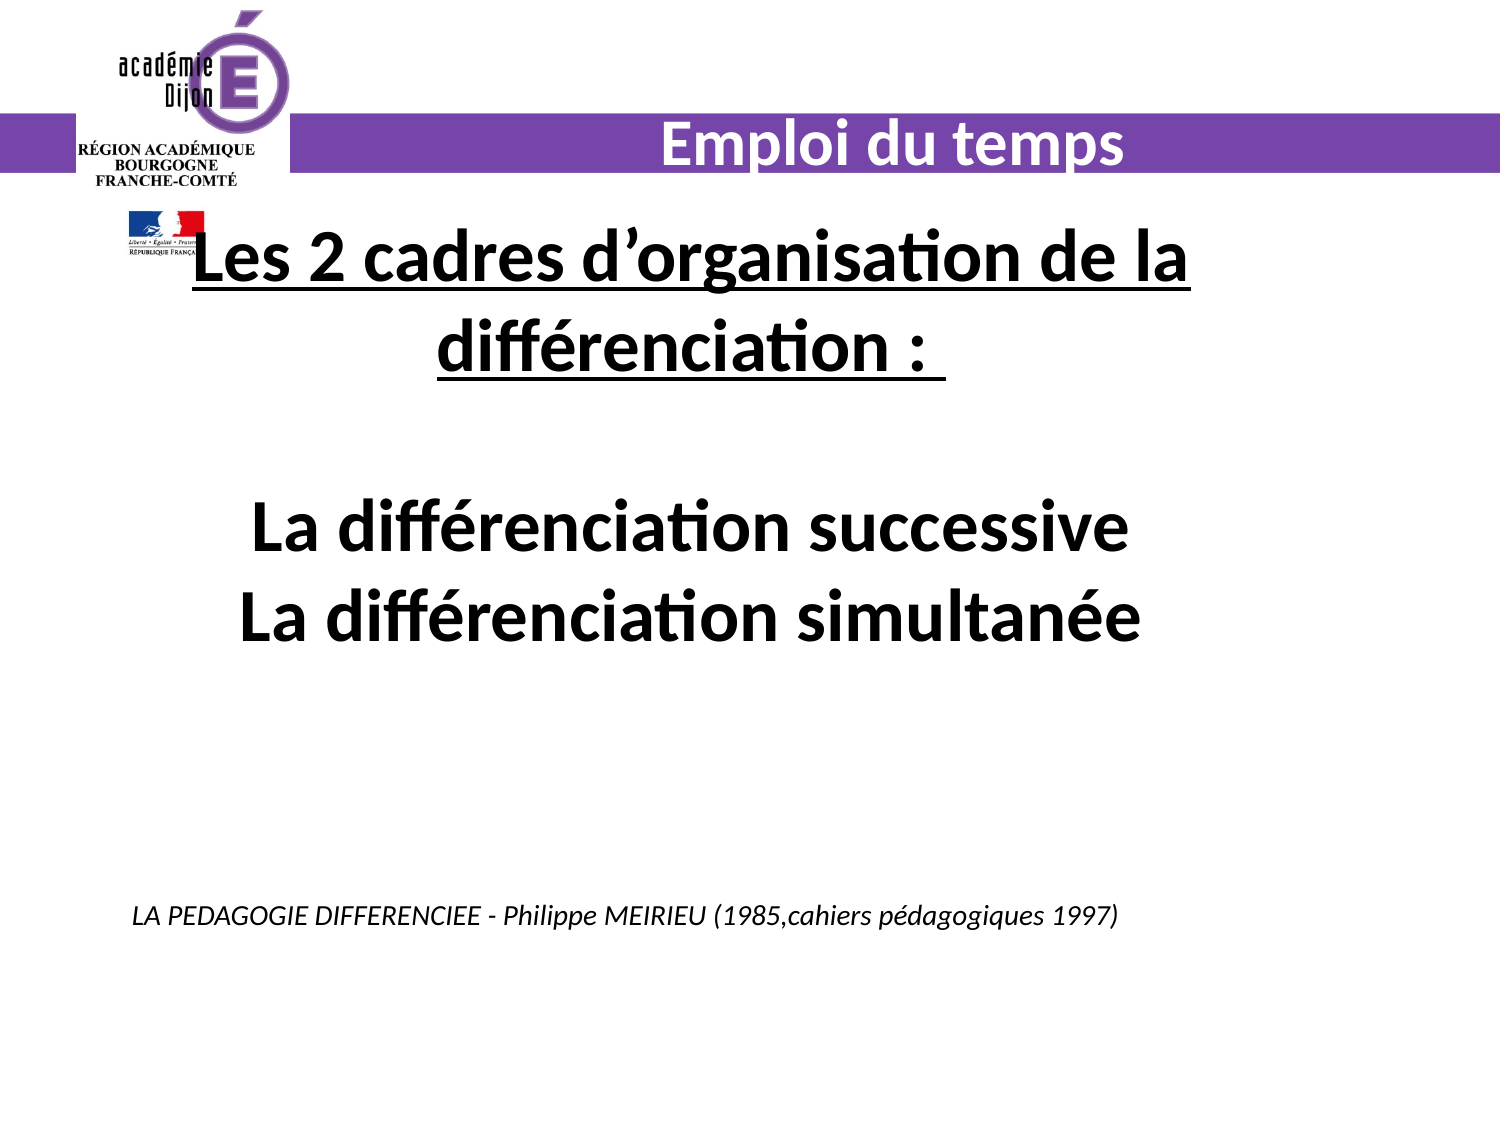

# Emploi du temps
Les 2 cadres d’organisation de la différenciation :
La différenciation successive
La différenciation simultanée
LA PEDAGOGIE DIFFERENCIEE - Philippe MEIRIEU (1985,cahiers pédagogiques 1997)